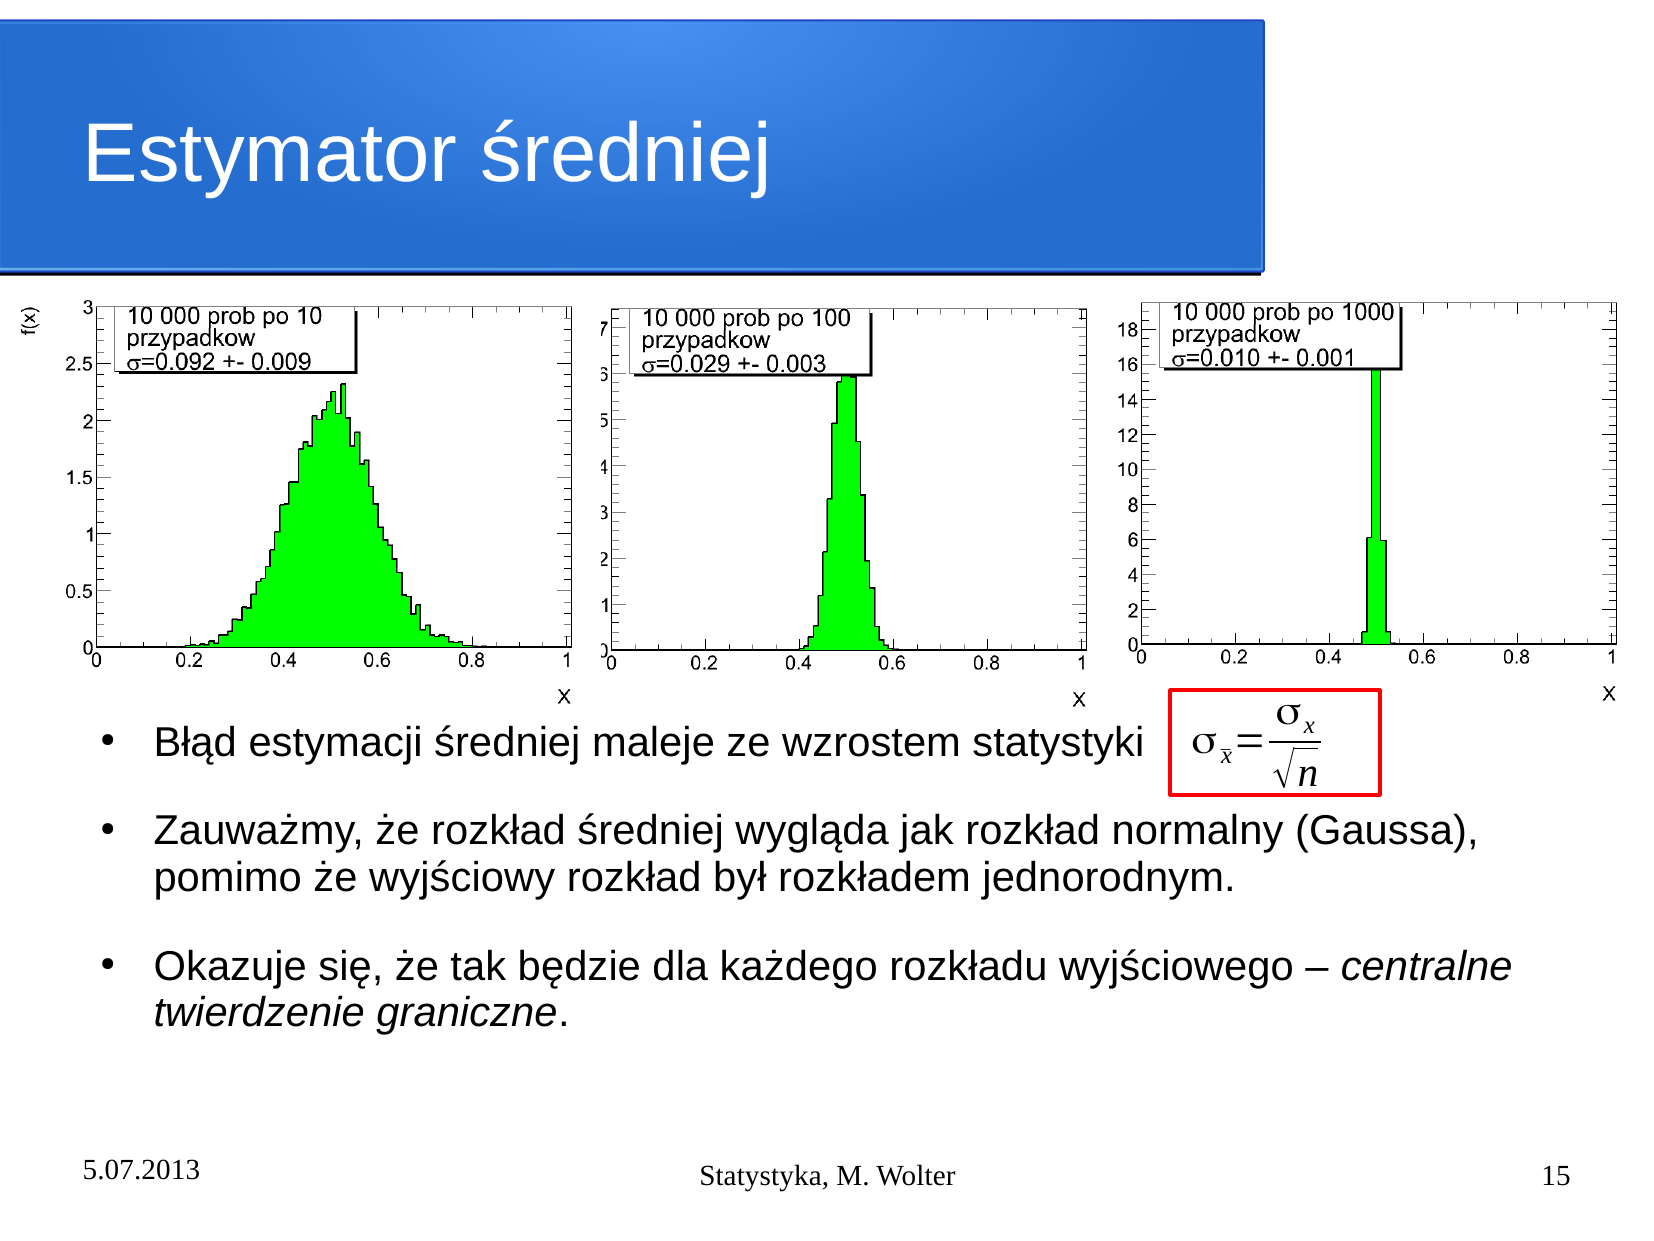

# Estymator średniej
Błąd estymacji średniej maleje ze wzrostem statystyki
Zauważmy, że rozkład średniej wygląda jak rozkład normalny (Gaussa), pomimo że wyjściowy rozkład był rozkładem jednorodnym.
Okazuje się, że tak będzie dla każdego rozkładu wyjściowego – centralne twierdzenie graniczne.
5.07.2013
Statystyka, M. Wolter
15